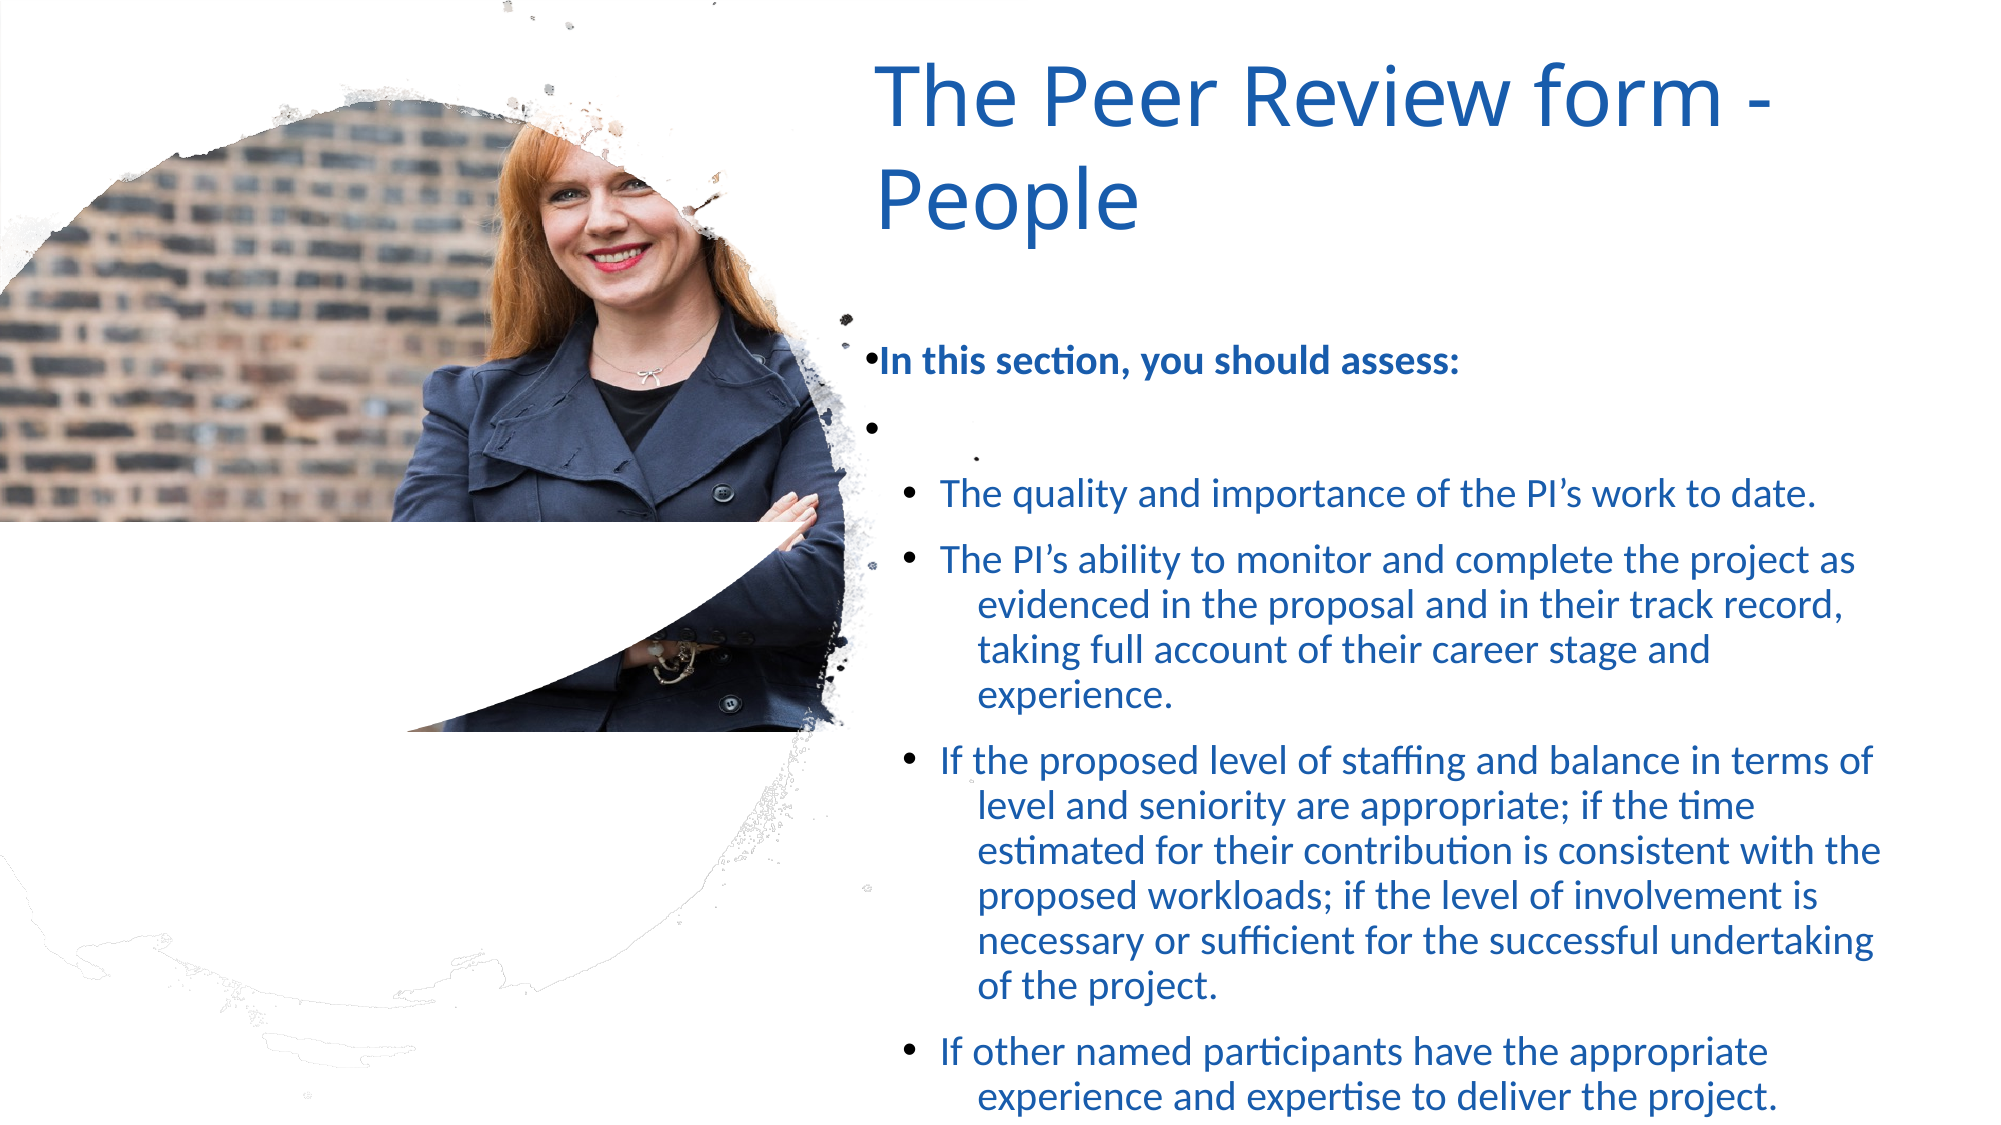

The Peer Review form - People
In this section, you should assess:
The quality and importance of the PI’s work to date.
The PI’s ability to monitor and complete the project as evidenced in the proposal and in their track record, taking full account of their career stage and experience.
If the proposed level of staffing and balance in terms of level and seniority are appropriate; if the time estimated for their contribution is consistent with the proposed workloads; if the level of involvement is necessary or sufficient for the successful undertaking of the project.
If other named participants have the appropriate experience and expertise to deliver the project.